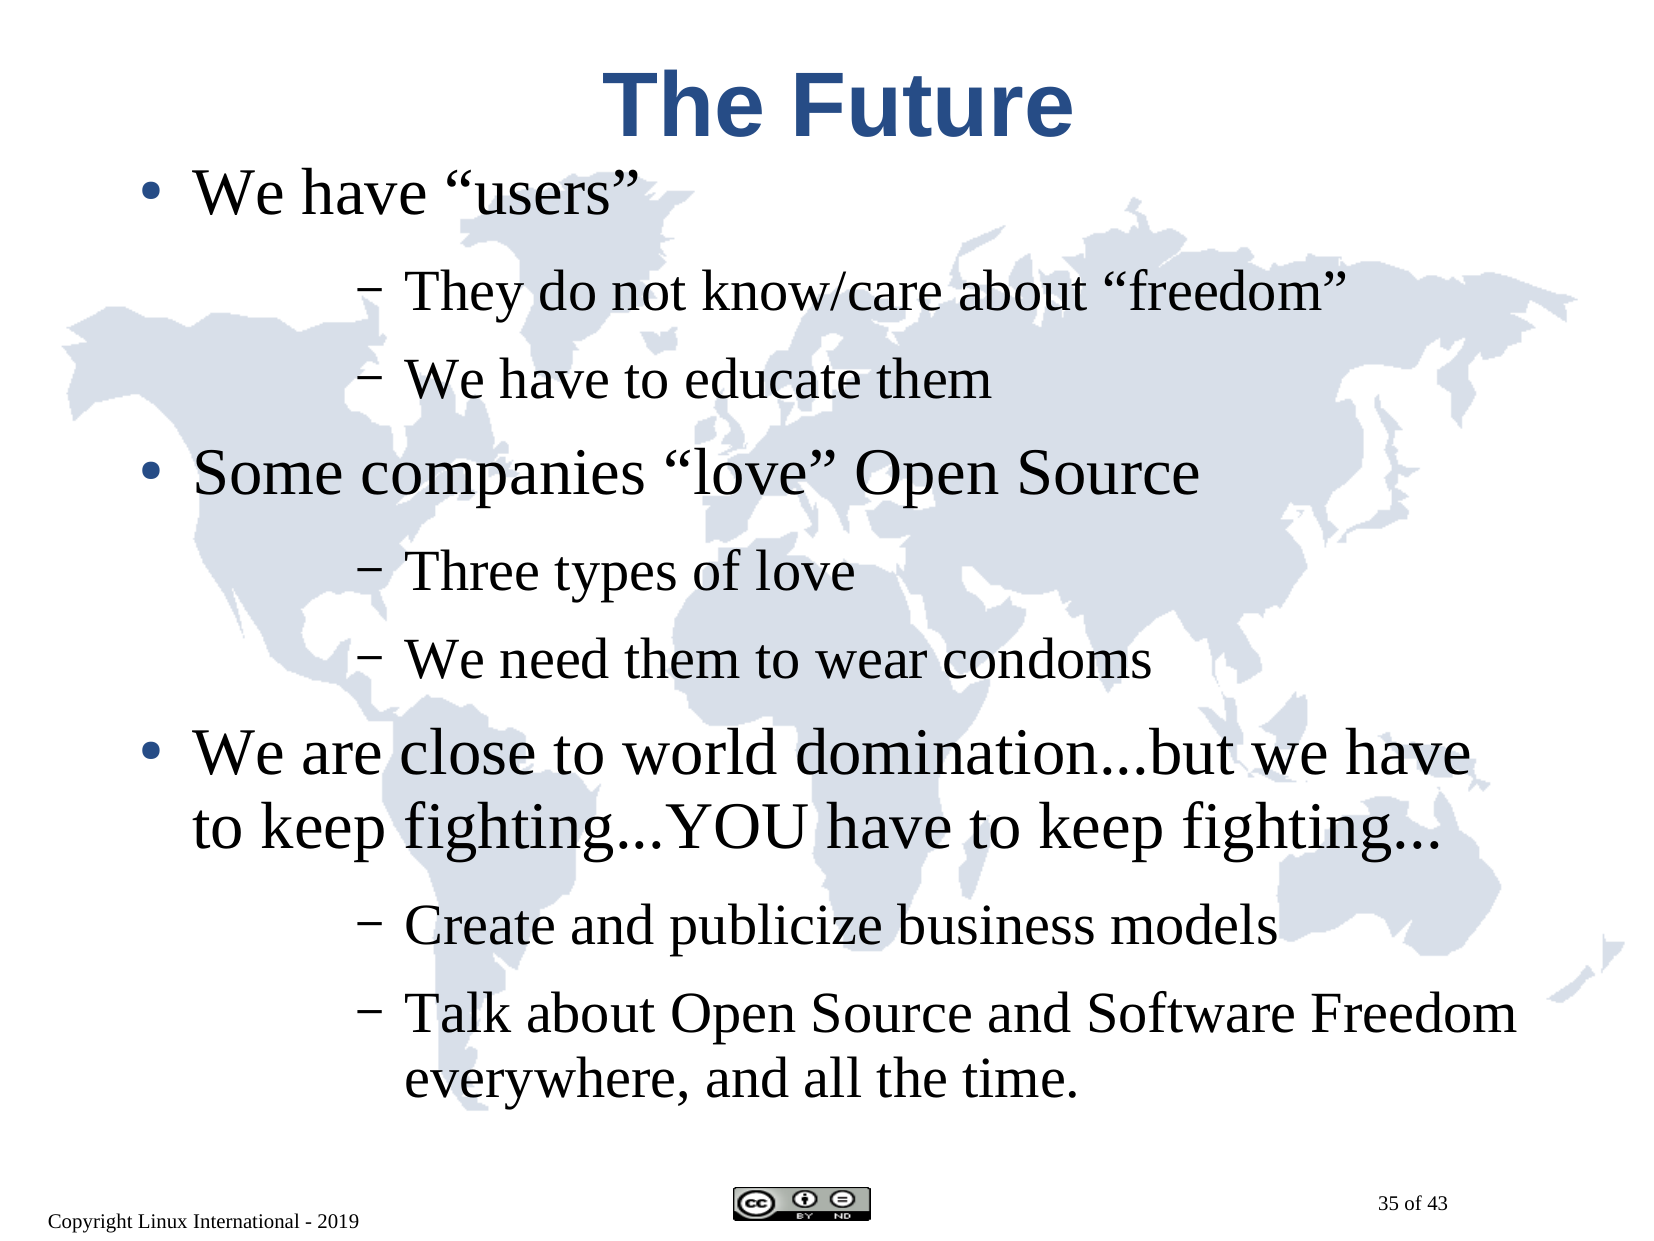

# The Future
We have “users”
They do not know/care about “freedom”
We have to educate them
Some companies “love” Open Source
Three types of love
We need them to wear condoms
We are close to world domination...but we have to keep fighting...YOU have to keep fighting...
Create and publicize business models
Talk about Open Source and Software Freedom everywhere, and all the time.